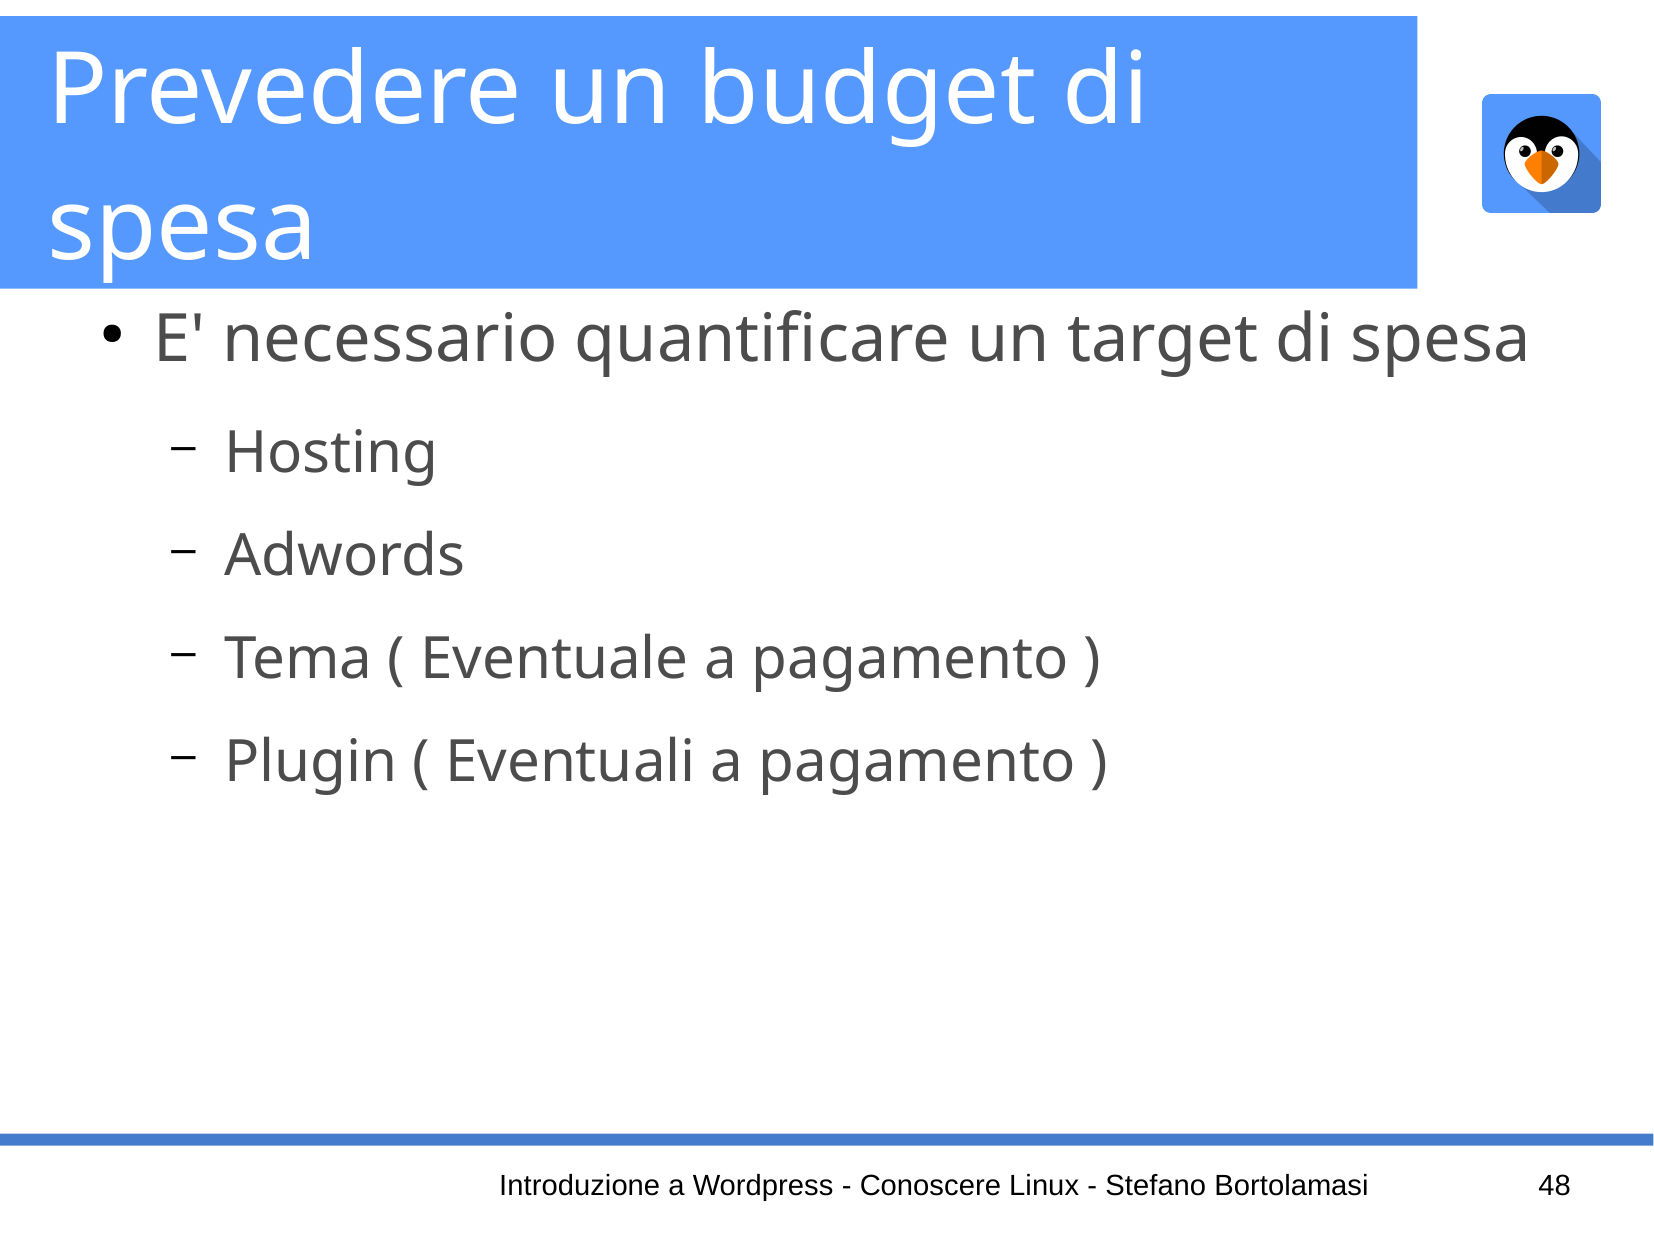

# Prevedere un budget di spesa
E' necessario quantificare un target di spesa
Hosting
Adwords
Tema ( Eventuale a pagamento )
Plugin ( Eventuali a pagamento )
Introduzione a Wordpress - Conoscere Linux - Stefano Bortolamasi
48